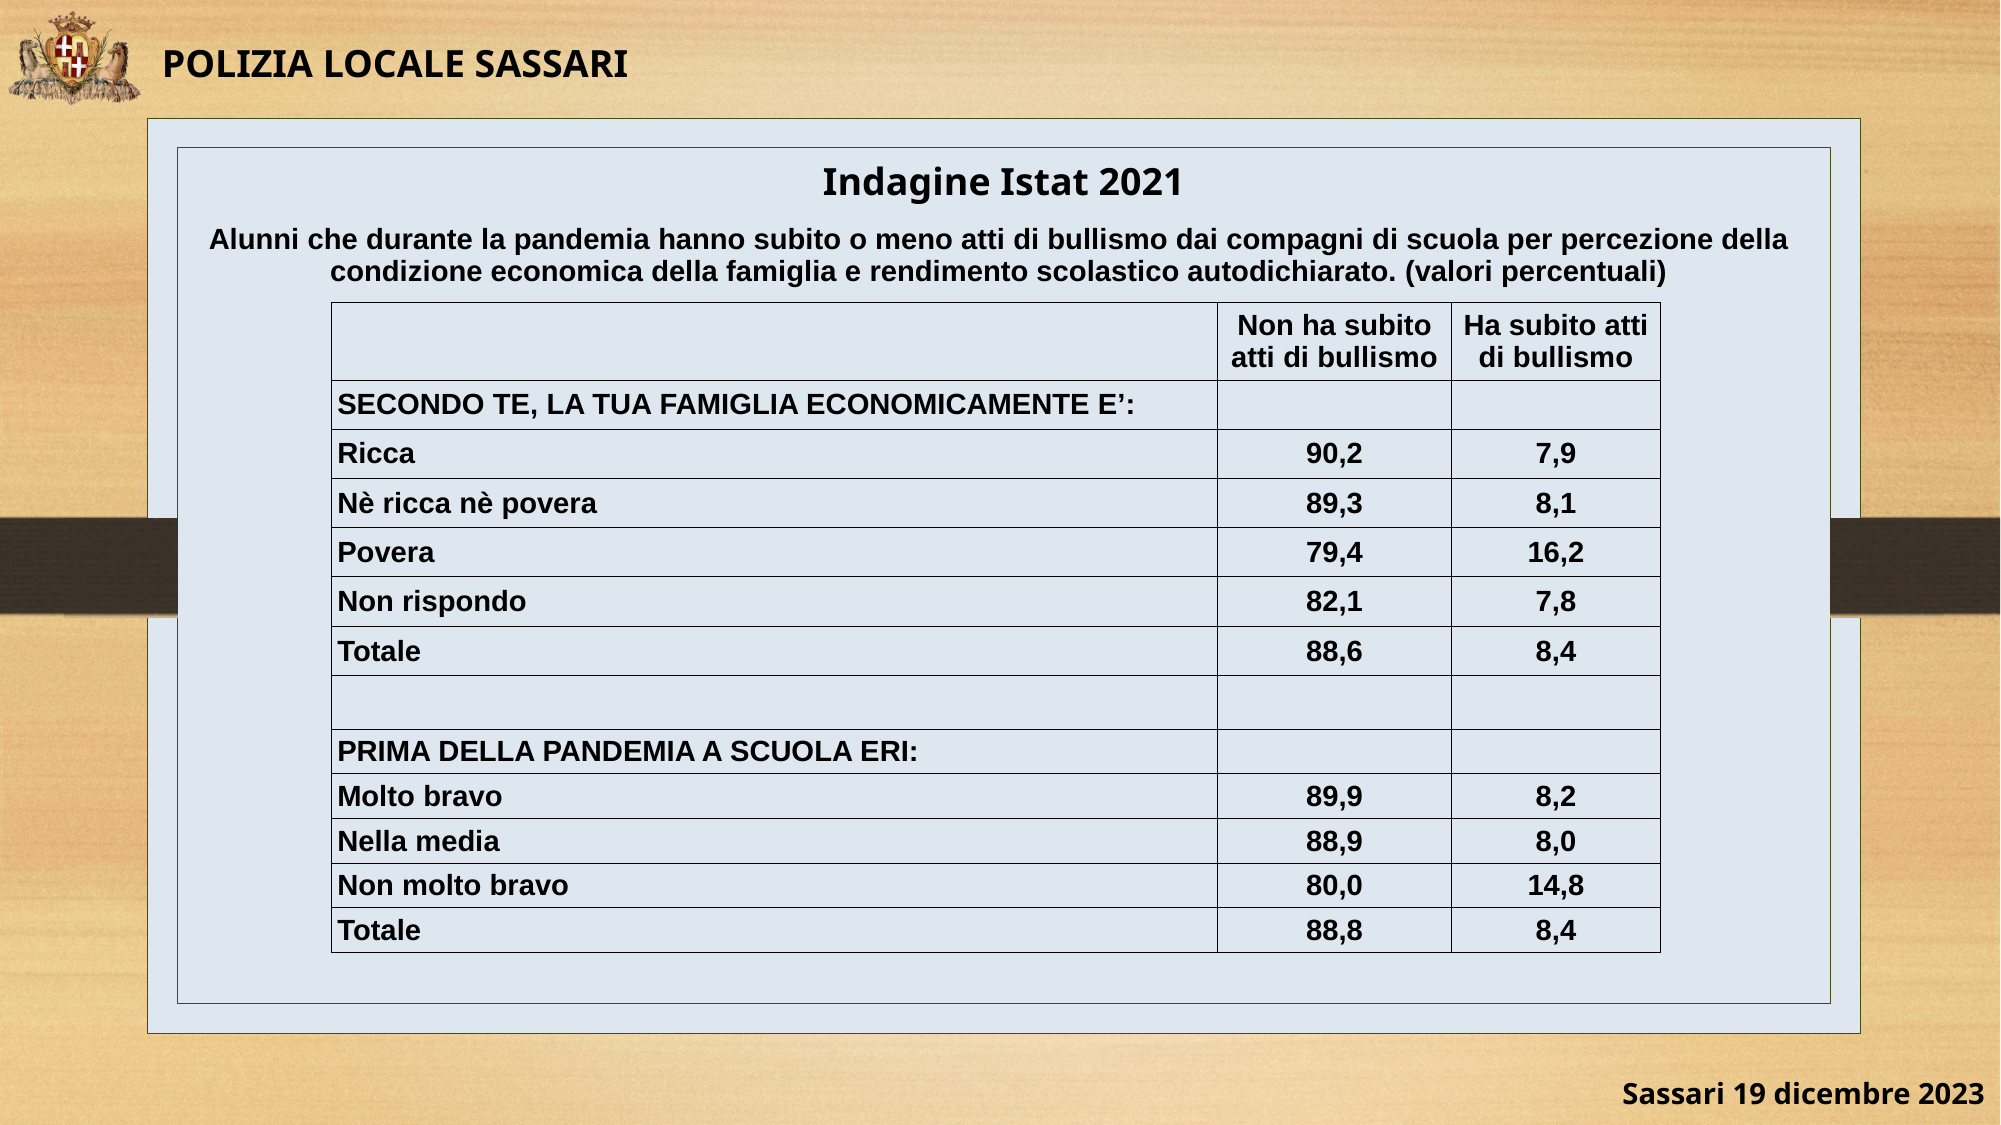

POLIZIA LOCALE SASSARI
Indagine Istat 2021
Alunni che durante la pandemia hanno subito o meno atti di bullismo dai compagni di scuola per percezione della condizione economica della famiglia e rendimento scolastico autodichiarato. (valori percentuali)
| | Non ha subito atti di bullismo | Ha subito atti di bullismo |
| --- | --- | --- |
| SECONDO TE, LA TUA FAMIGLIA ECONOMICAMENTE E’: | | |
| Ricca | 90,2 | 7,9 |
| Nè ricca nè povera | 89,3 | 8,1 |
| Povera | 79,4 | 16,2 |
| Non rispondo | 82,1 | 7,8 |
| Totale | 88,6 | 8,4 |
| | | |
| PRIMA DELLA PANDEMIA A SCUOLA ERI: | | |
| Molto bravo | 89,9 | 8,2 |
| Nella media | 88,9 | 8,0 |
| Non molto bravo | 80,0 | 14,8 |
| Totale | 88,8 | 8,4 |
Sassari 19 dicembre 2023